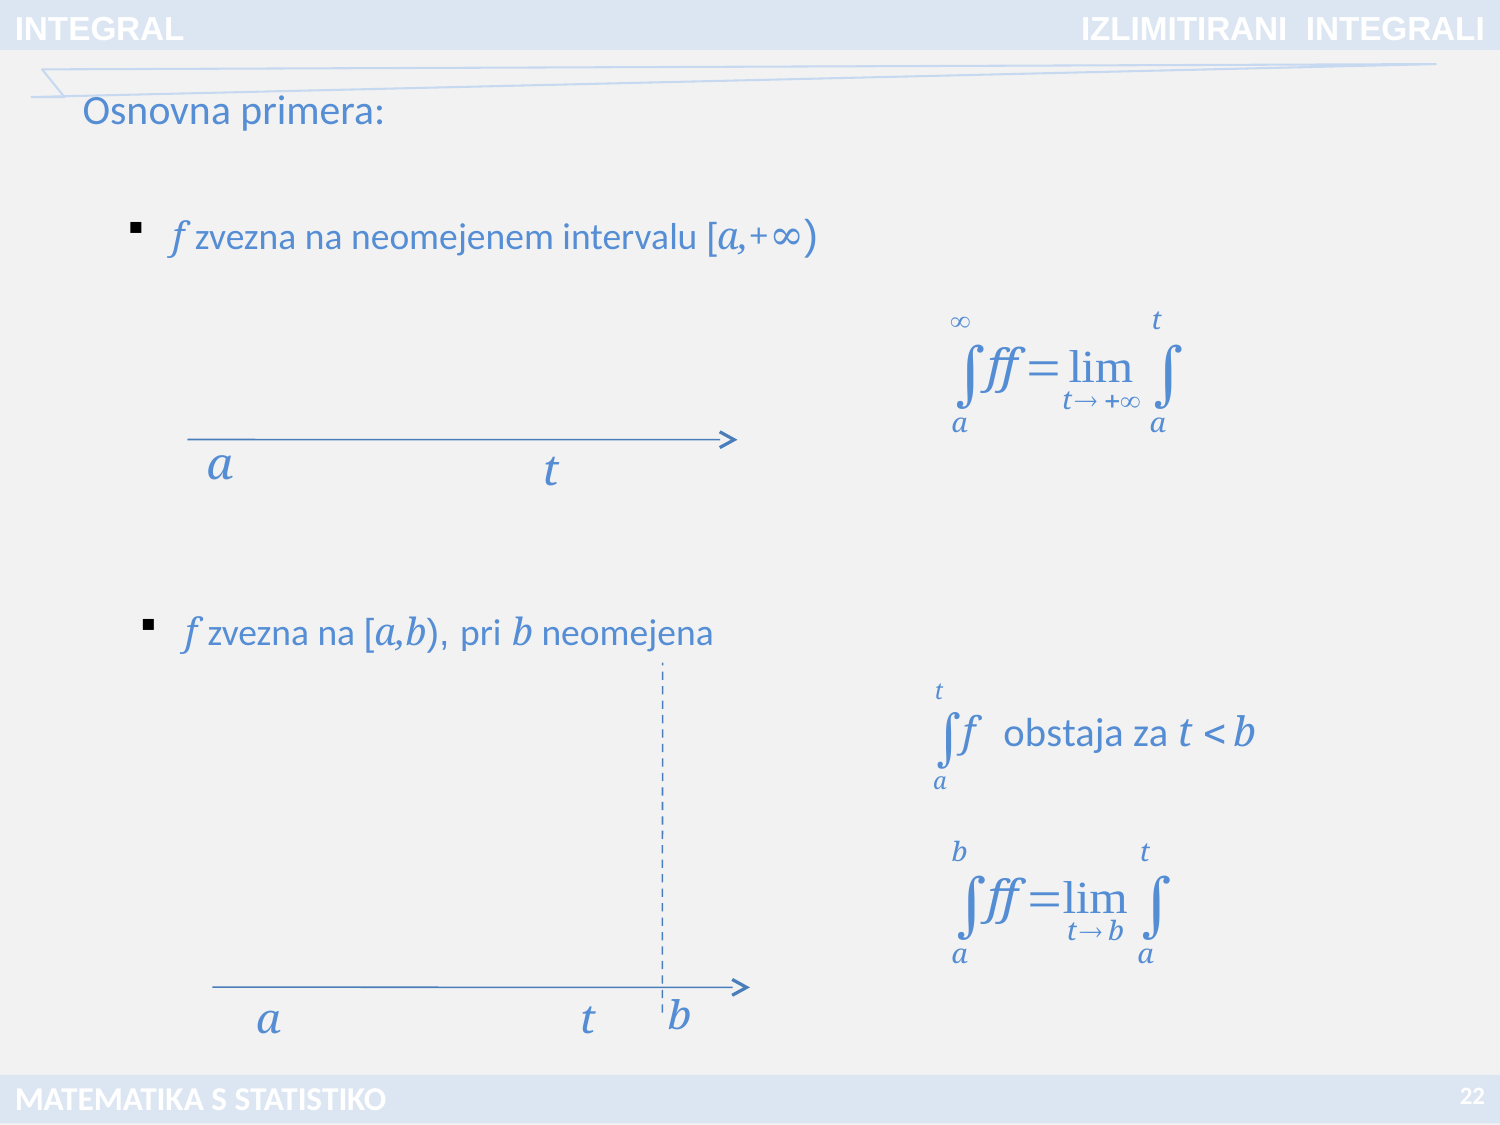

INTEGRAL
IZLIMITIRANI INTEGRALI
Osnovna primera:
 f zvezna na neomejenem intervalu [a,+∞)
 f zvezna na [a,b), pri b neomejena
MATEMATIKA S STATISTIKO